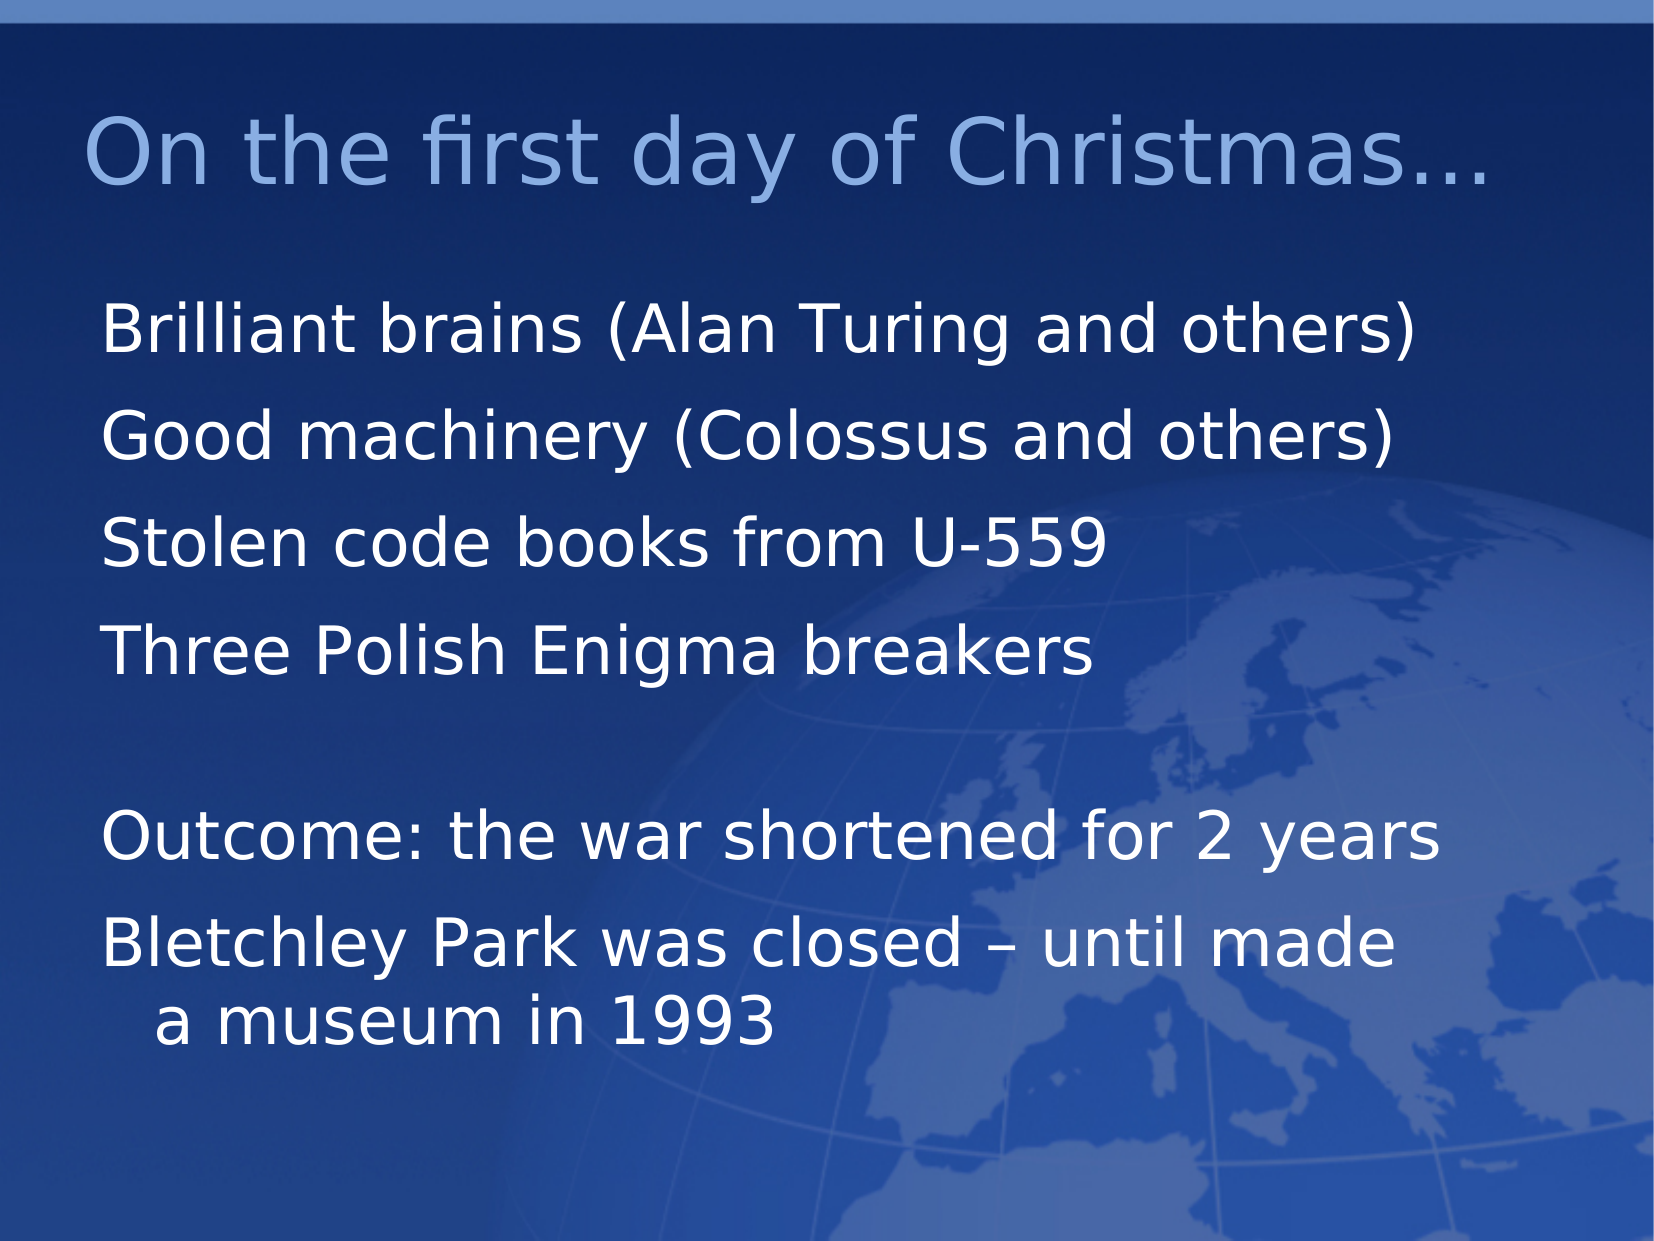

# On the first day of Christmas...
Brilliant brains (Alan Turing and others)
Good machinery (Colossus and others)
Stolen code books from U-559
Three Polish Enigma breakers
Outcome: the war shortened for 2 years
Bletchley Park was closed – until made
a museum in 1993